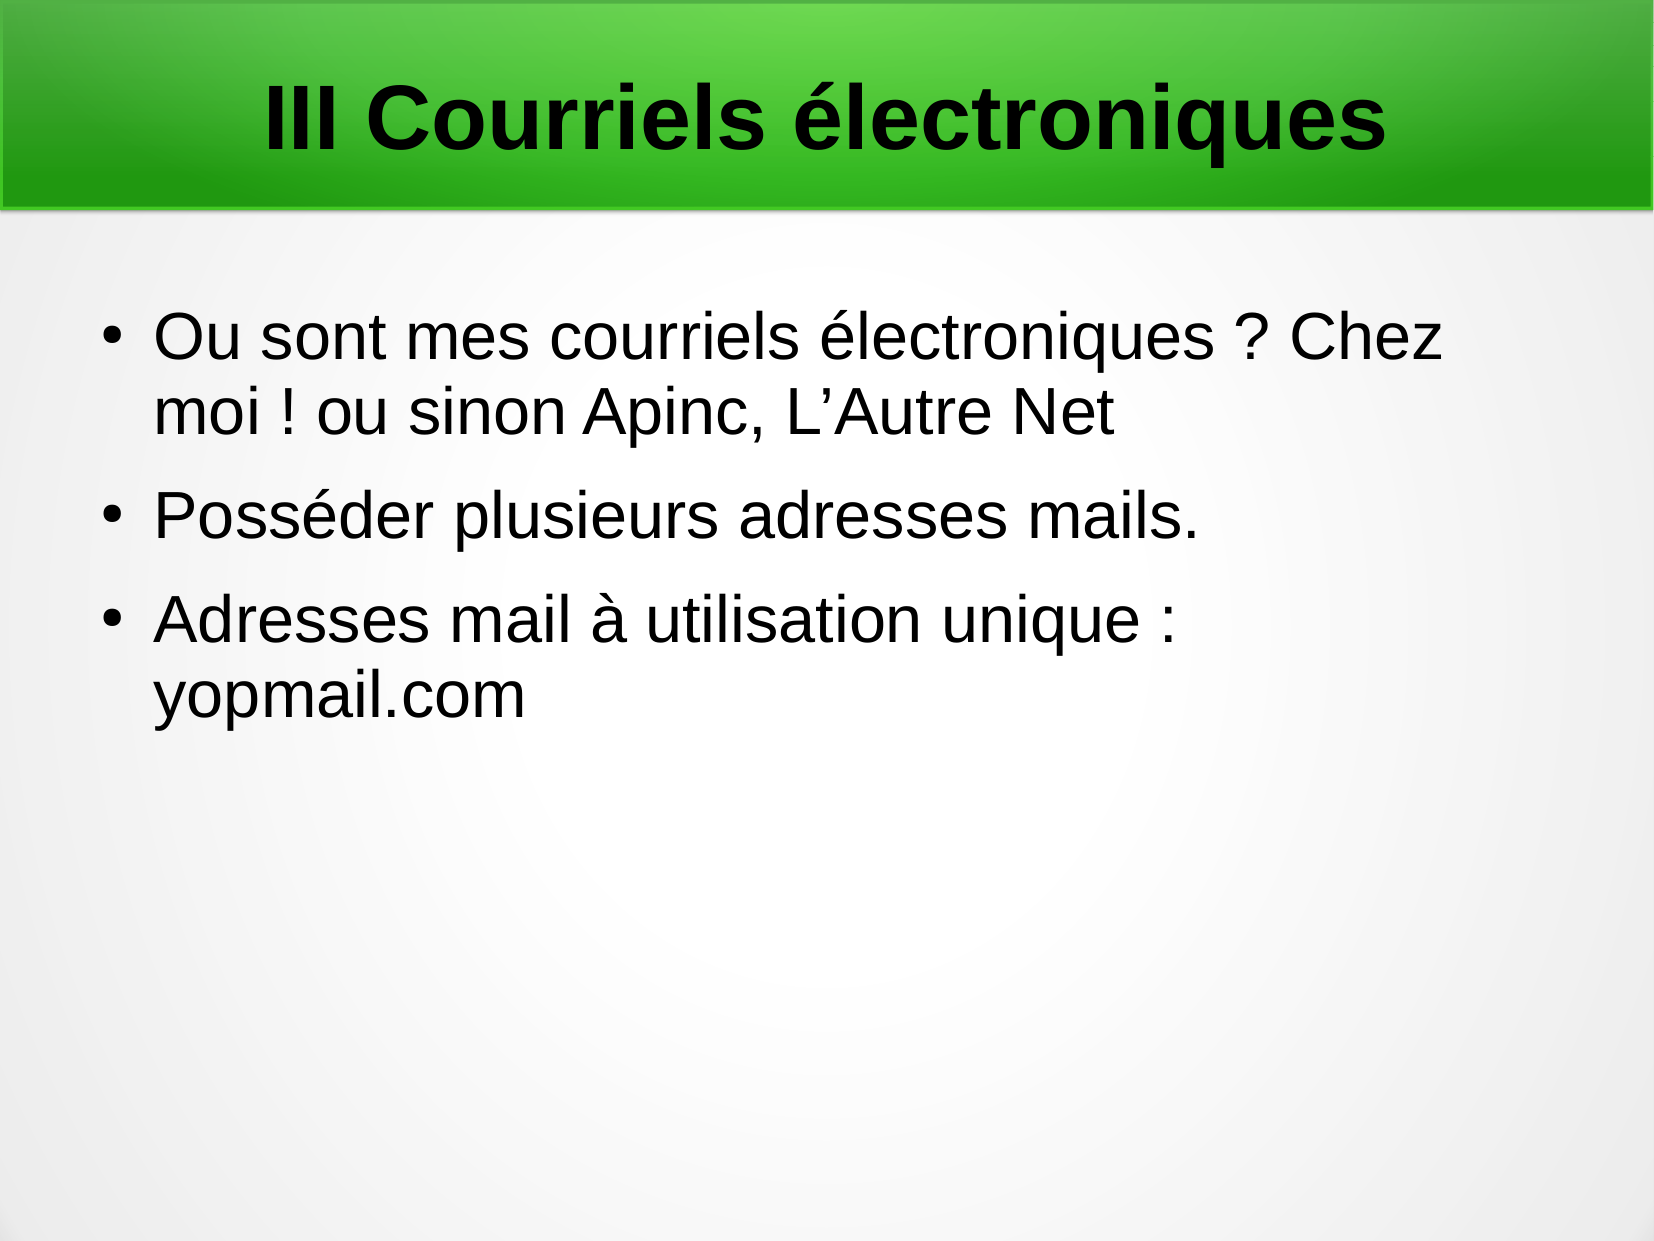

# III Courriels électroniques
Ou sont mes courriels électroniques ? Chez moi ! ou sinon Apinc, L’Autre Net
Posséder plusieurs adresses mails.
Adresses mail à utilisation unique : yopmail.com